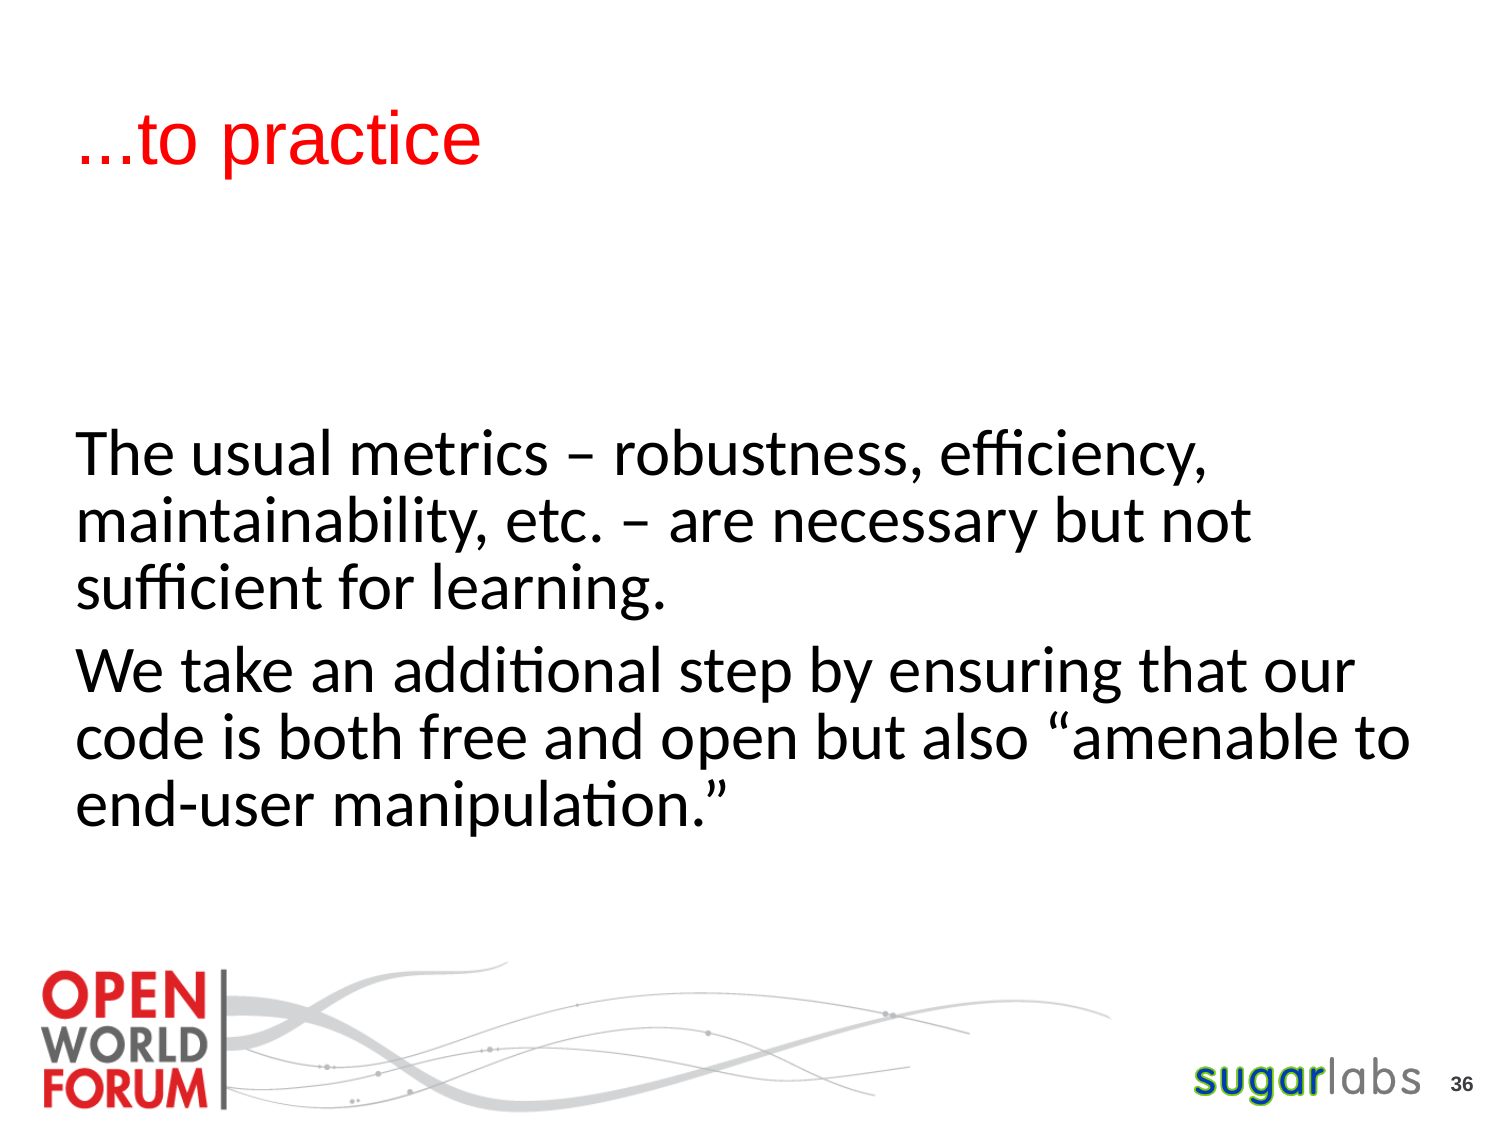

...to practice
# The usual metrics – robustness, efficiency, maintainability, etc. – are necessary but not sufficient for learning.
We take an additional step by ensuring that our code is both free and open but also “amenable to end-user manipulation.”
36